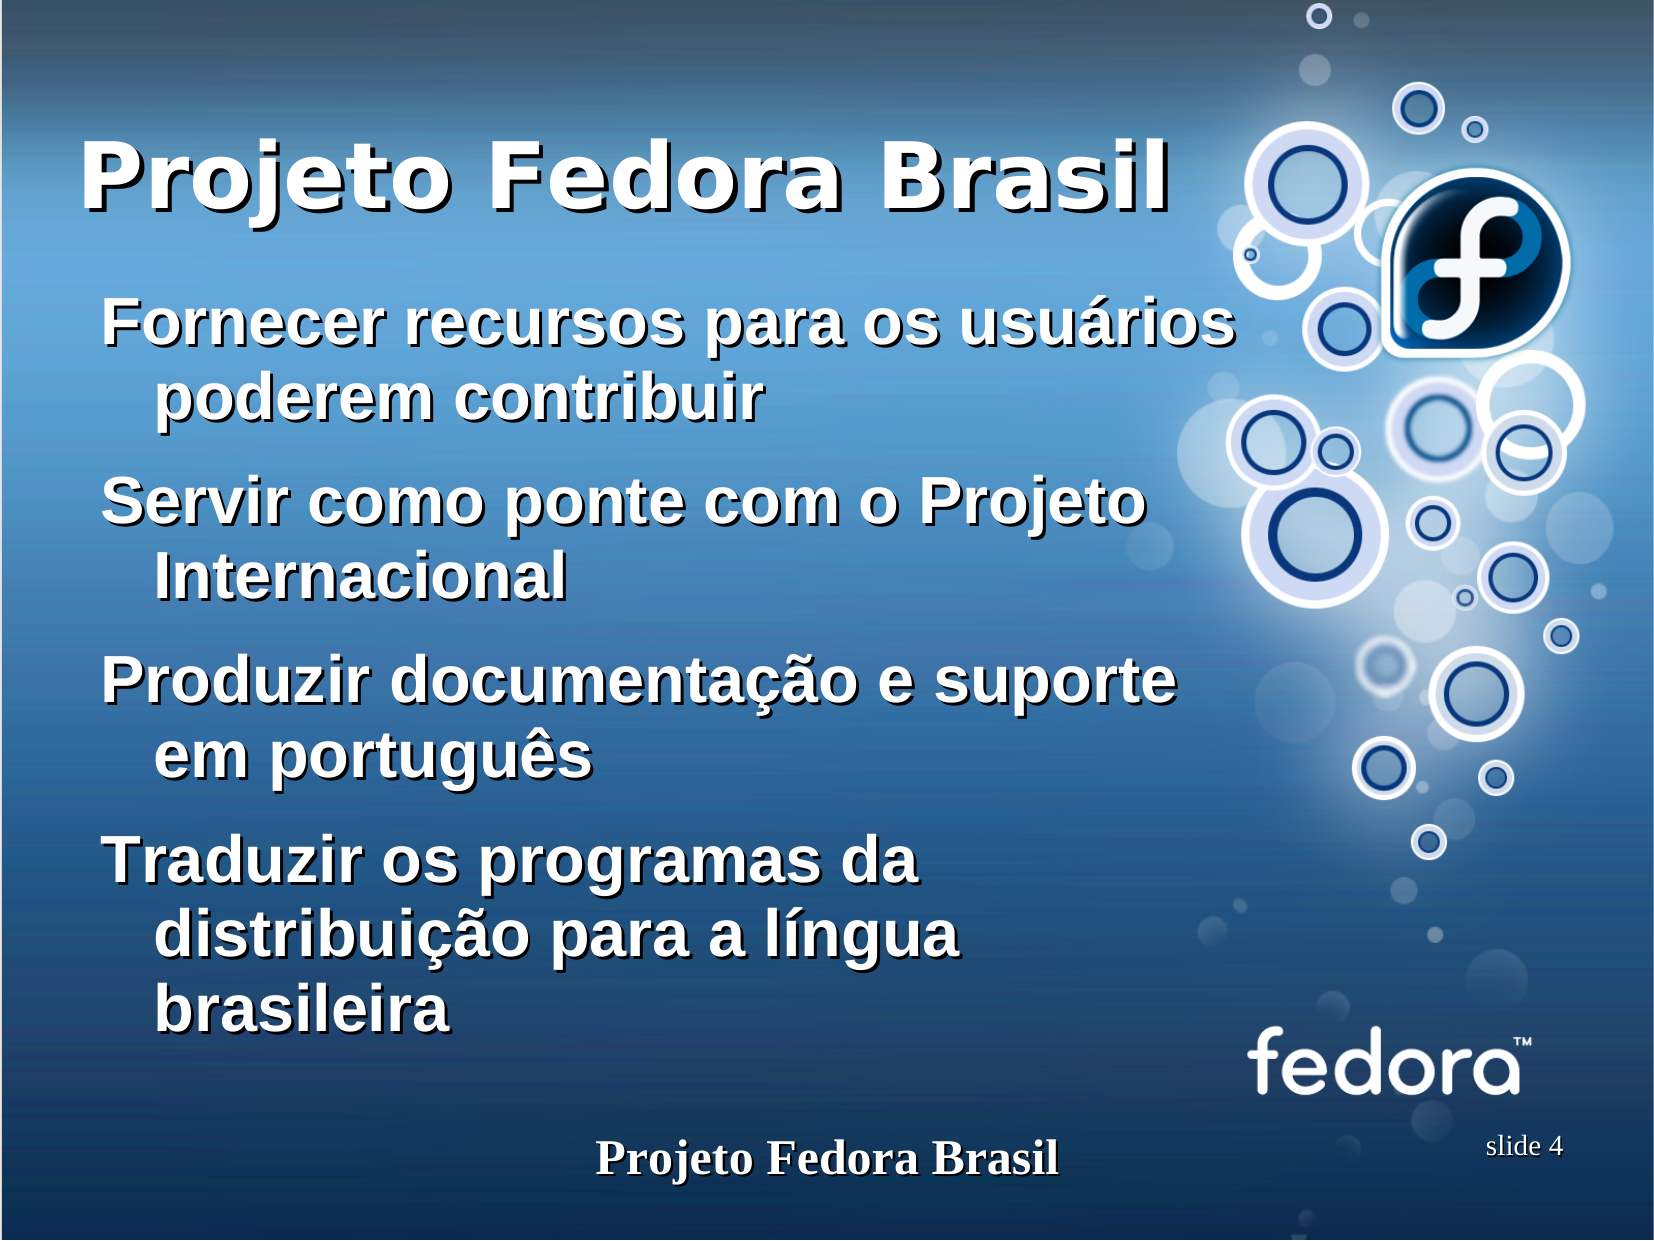

# Projeto Fedora Brasil
Fornecer recursos para os usuários poderem contribuir
Servir como ponte com o Projeto Internacional
Produzir documentação e suporte em português
Traduzir os programas da distribuição para a língua brasileira
4